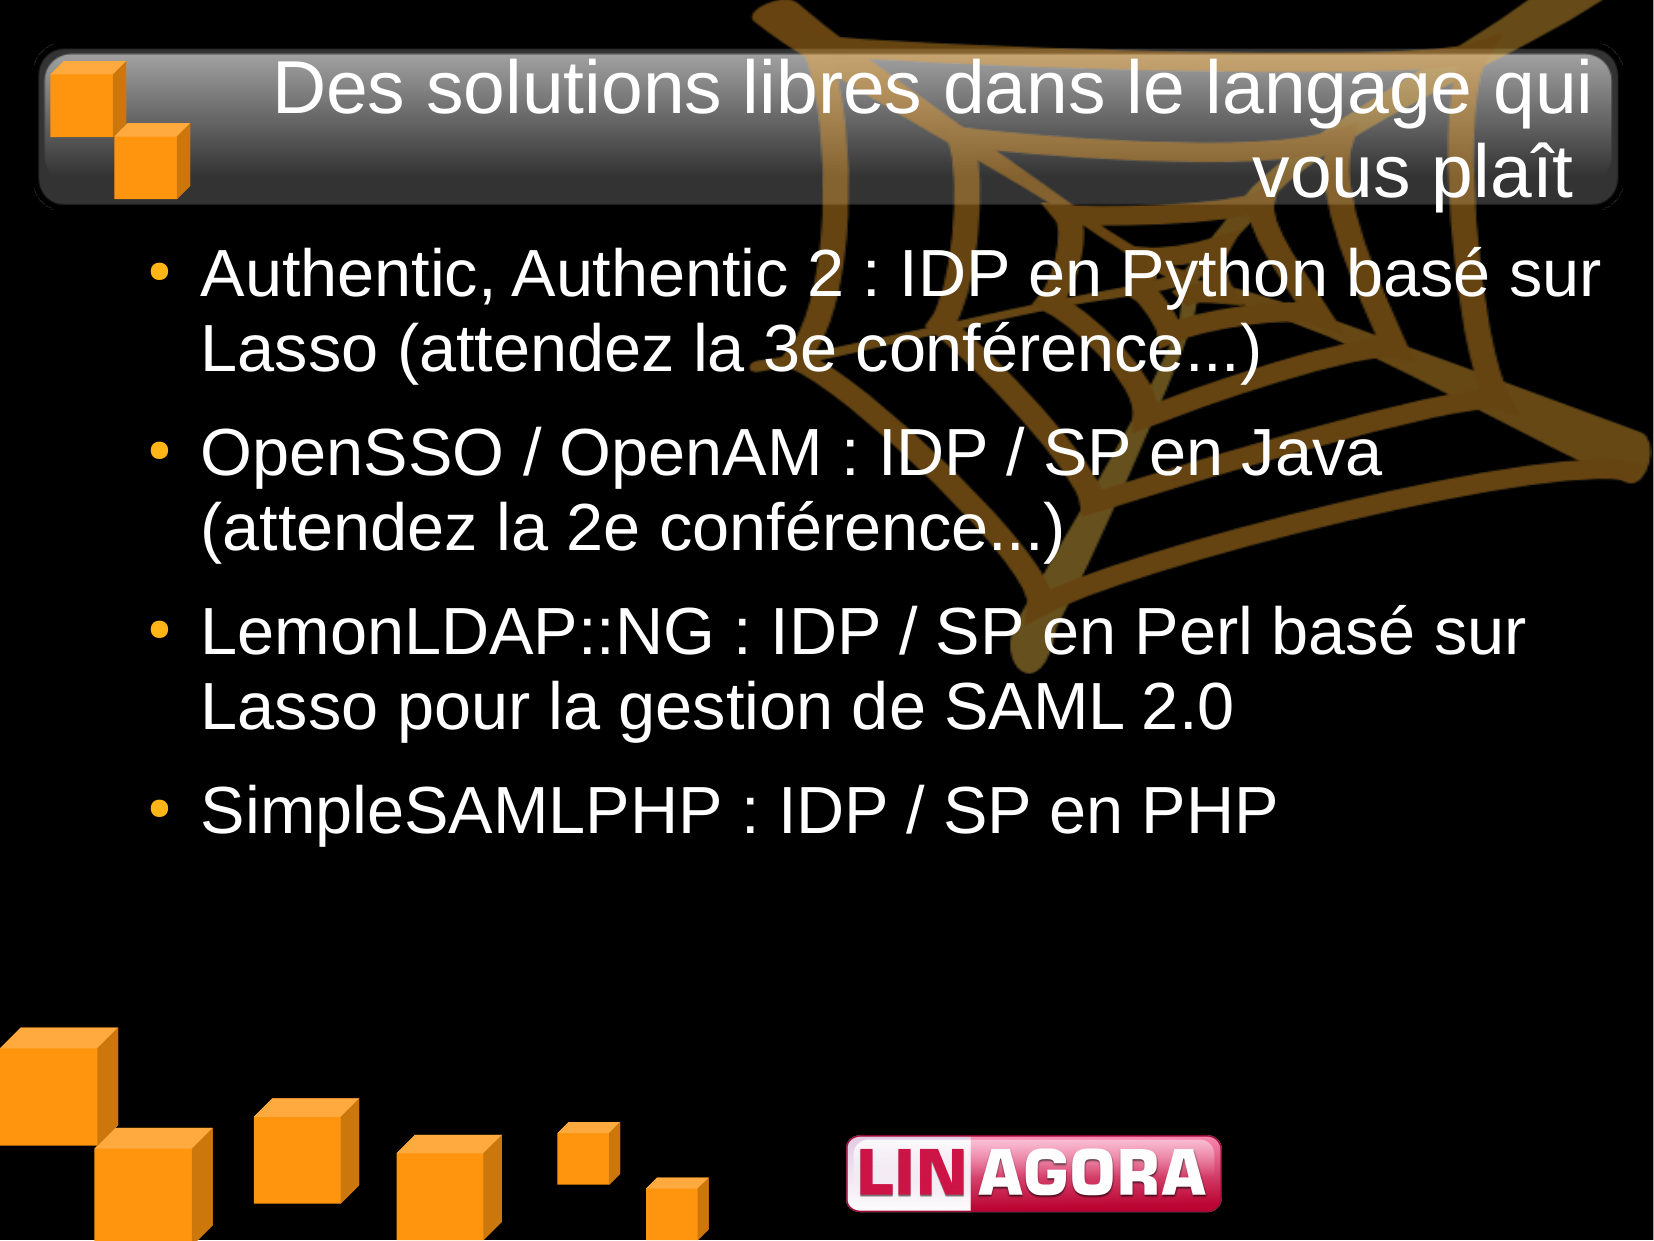

# Des solutions libres dans le langage qui vous plaît
Authentic, Authentic 2 : IDP en Python basé sur Lasso (attendez la 3e conférence...)
OpenSSO / OpenAM : IDP / SP en Java (attendez la 2e conférence...)
LemonLDAP::NG : IDP / SP en Perl basé sur Lasso pour la gestion de SAML 2.0
SimpleSAMLPHP : IDP / SP en PHP